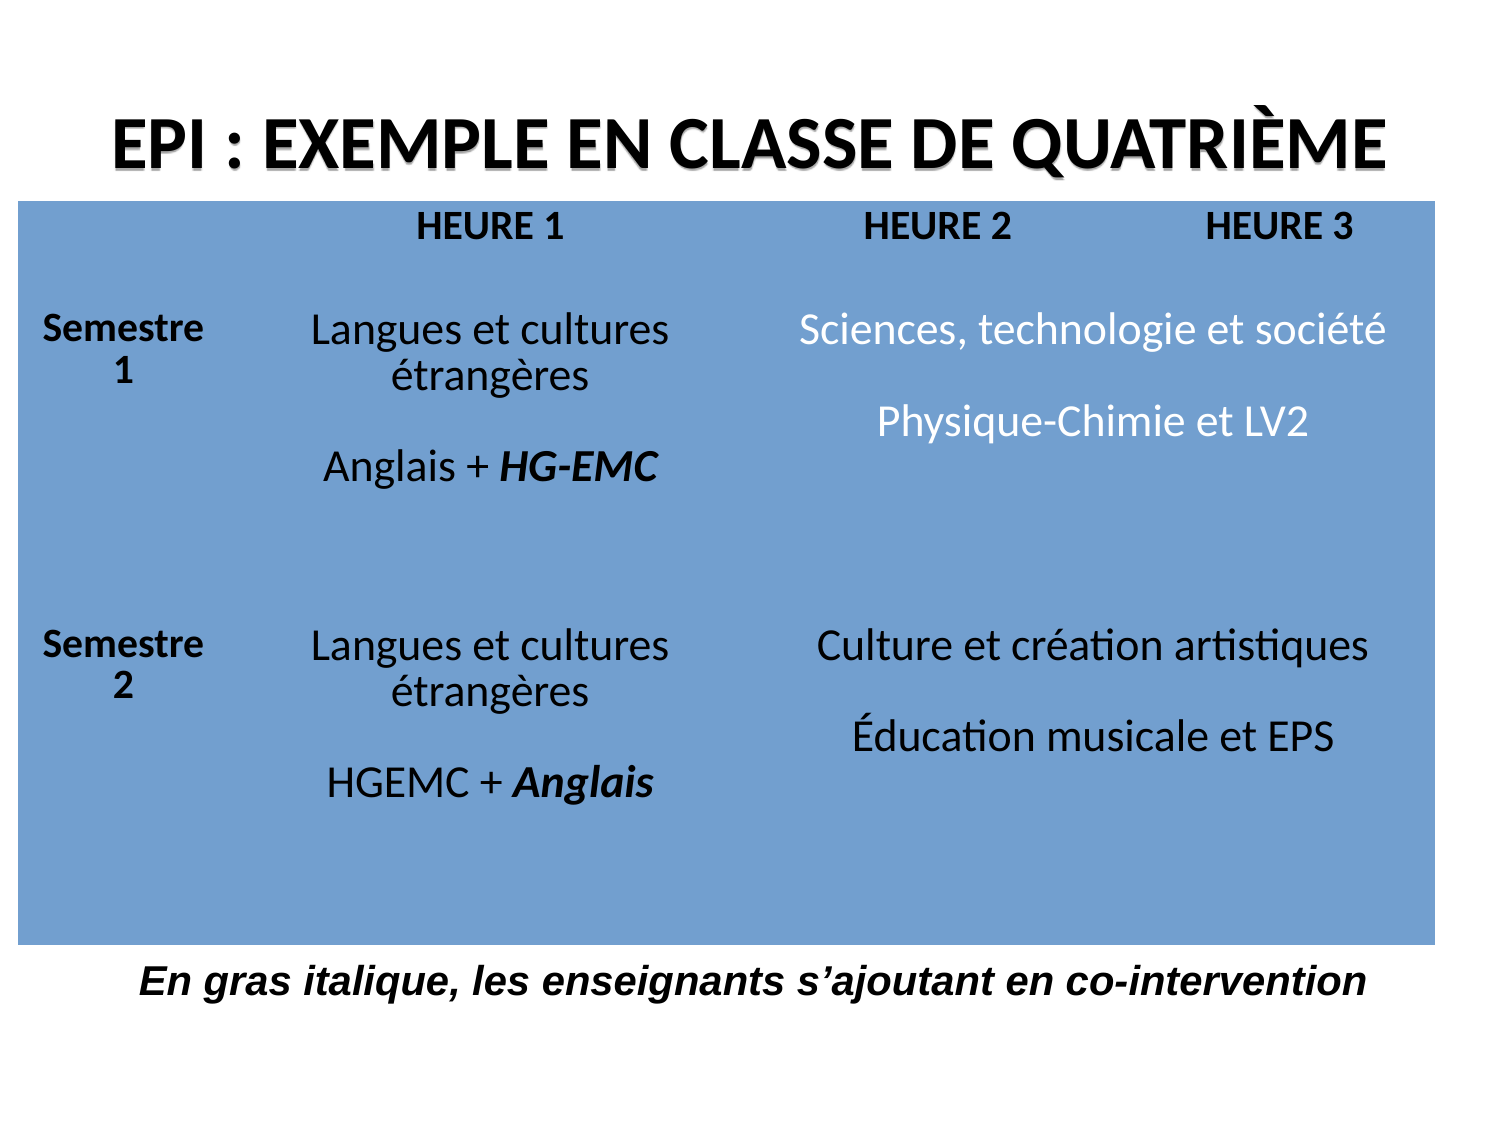

# EPI : EXEMPLE EN CLASSE DE QUATRIÈME
| | HEURE 1 | HEURE 2 | HEURE 3 |
| --- | --- | --- | --- |
| Semestre1 | Langues et cultures étrangères Anglais + HG-EMC | Sciences, technologie et société Physique-Chimie et LV2 | |
| Semestre 2 | Langues et cultures étrangères HGEMC + Anglais | Culture et création artistiques Éducation musicale et EPS | |
En gras italique, les enseignants s’ajoutant en co-intervention